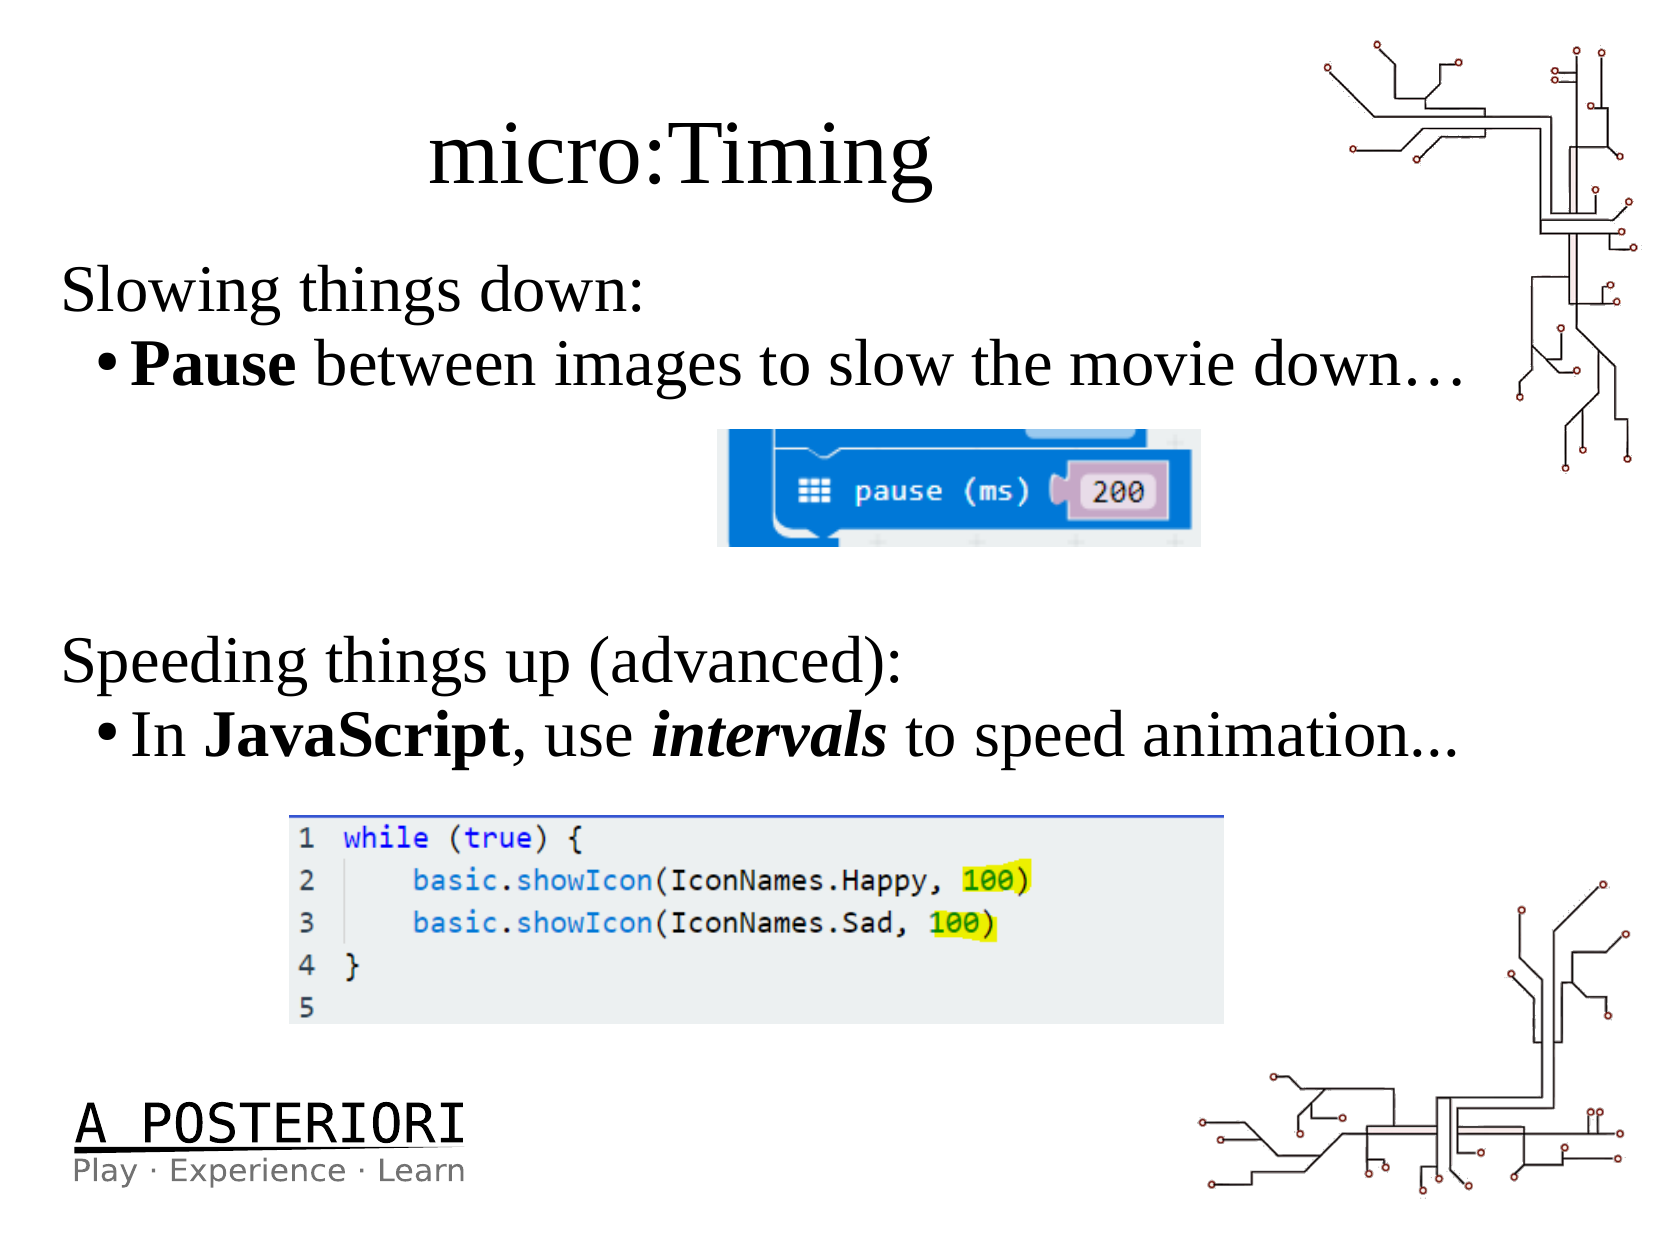

# micro:Timing
Slowing things down:
Pause between images to slow the movie down…
Speeding things up (advanced):
In JavaScript, use intervals to speed animation...